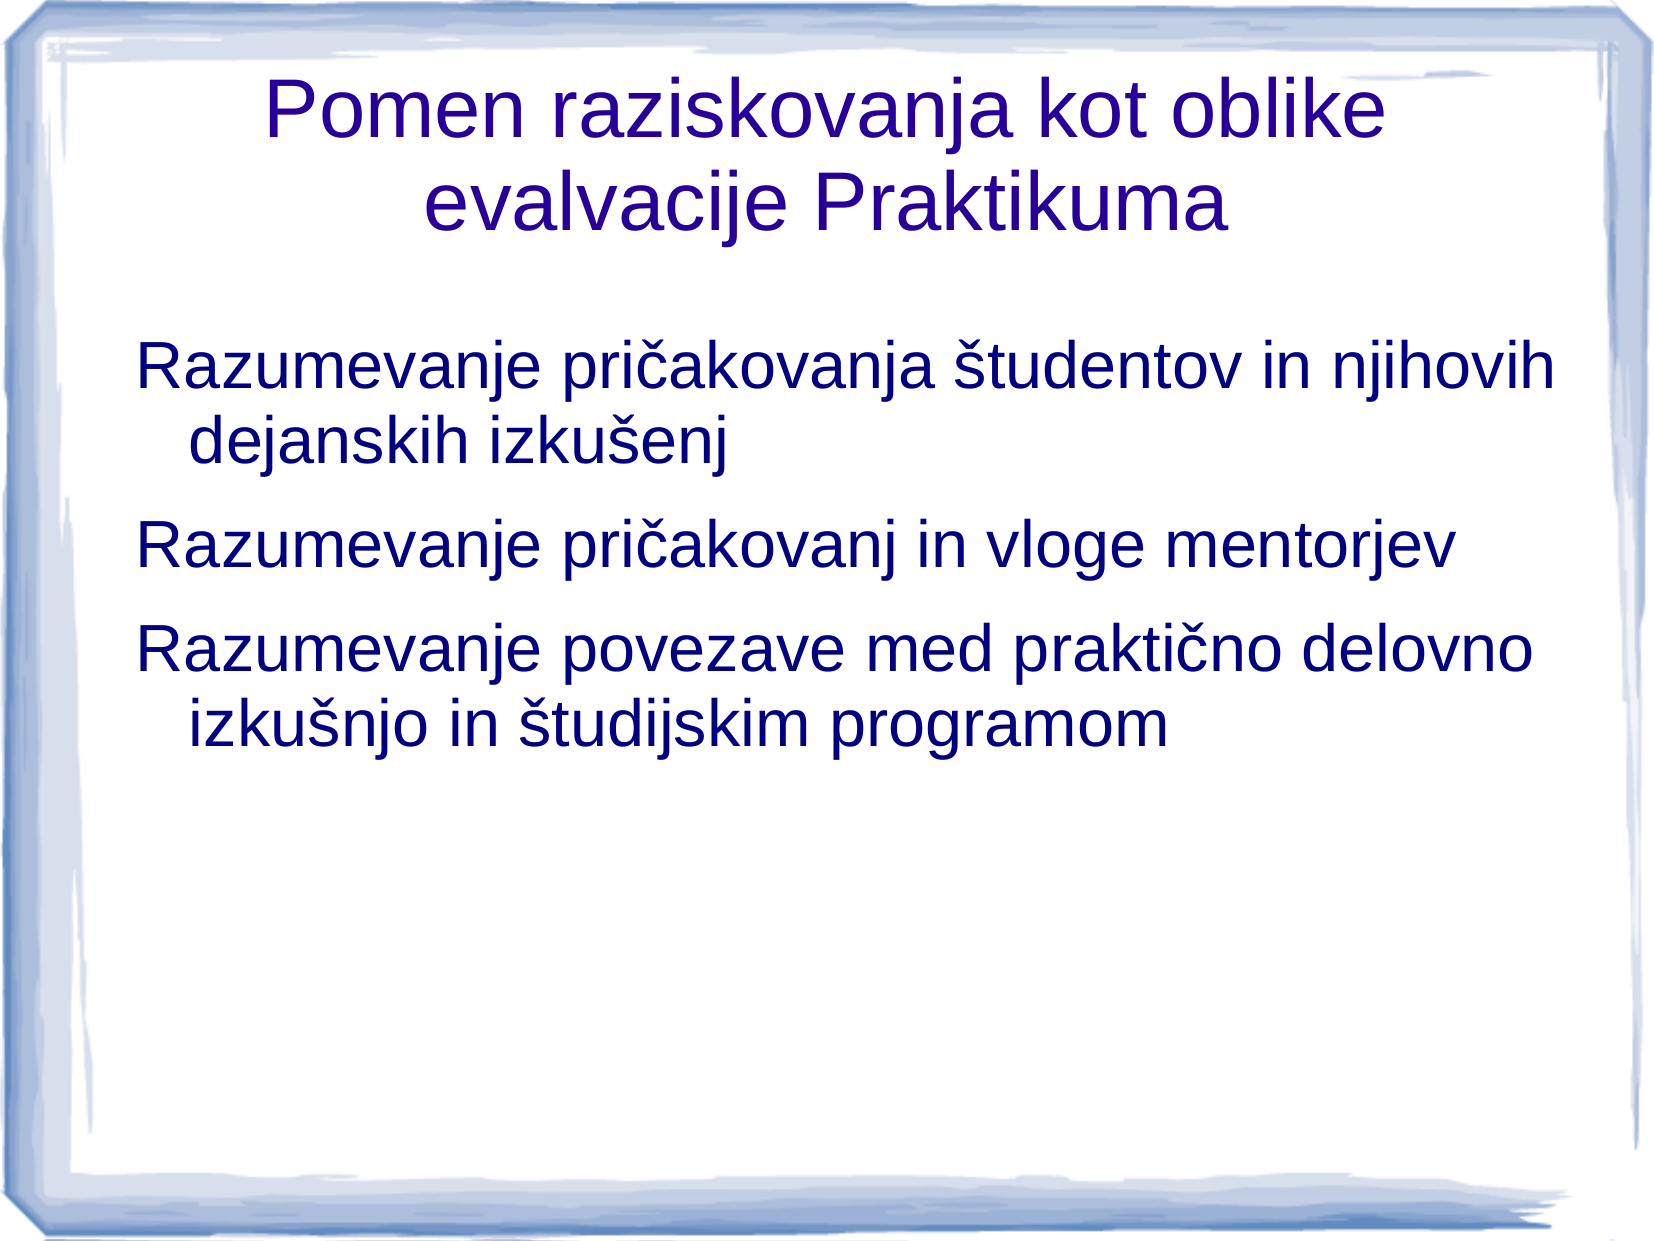

# Pomen raziskovanja kot oblike evalvacije Praktikuma
Razumevanje pričakovanja študentov in njihovih dejanskih izkušenj
Razumevanje pričakovanj in vloge mentorjev
Razumevanje povezave med praktično delovno izkušnjo in študijskim programom